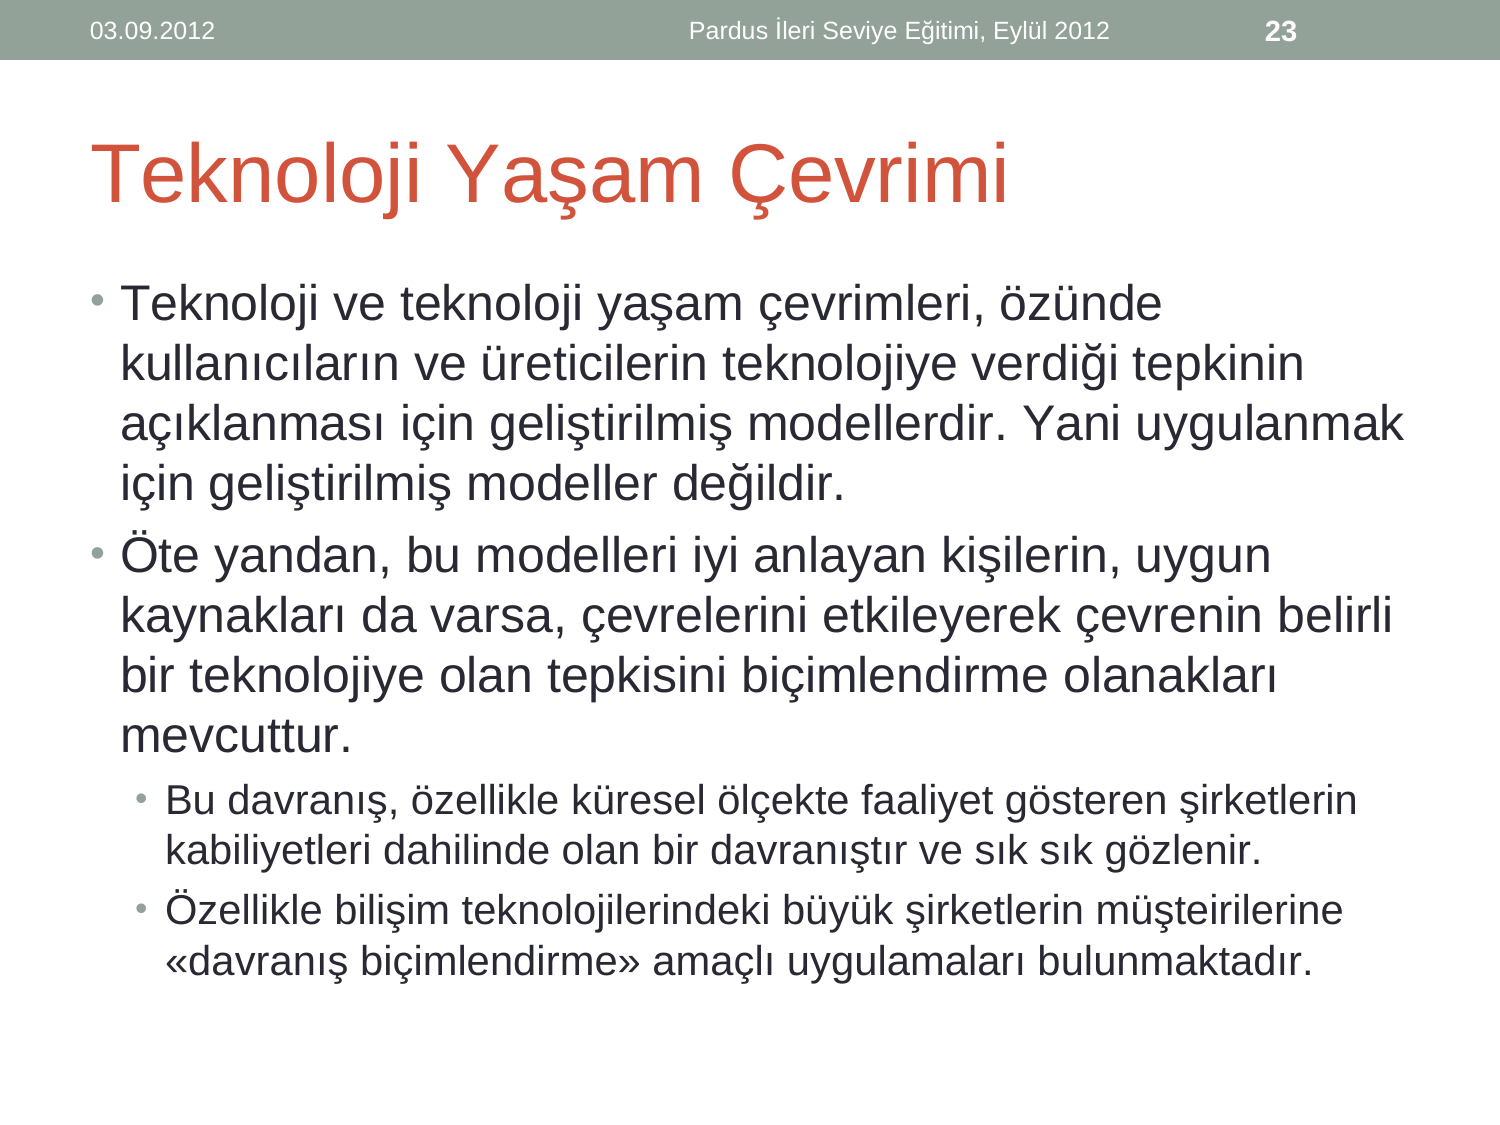

03.09.2012
Pardus İleri Seviye Eğitimi, Eylül 2012
# Teknoloji Yaşam Çevrimi
Teknoloji ve teknoloji yaşam çevrimleri, özünde kullanıcıların ve üreticilerin teknolojiye verdiği tepkinin açıklanması için geliştirilmiş modellerdir. Yani uygulanmak için geliştirilmiş modeller değildir.
Öte yandan, bu modelleri iyi anlayan kişilerin, uygun kaynakları da varsa, çevrelerini etkileyerek çevrenin belirli bir teknolojiye olan tepkisini biçimlendirme olanakları mevcuttur.
Bu davranış, özellikle küresel ölçekte faaliyet gösteren şirketlerin kabiliyetleri dahilinde olan bir davranıştır ve sık sık gözlenir.
Özellikle bilişim teknolojilerindeki büyük şirketlerin müşteirilerine «davranış biçimlendirme» amaçlı uygulamaları bulunmaktadır.